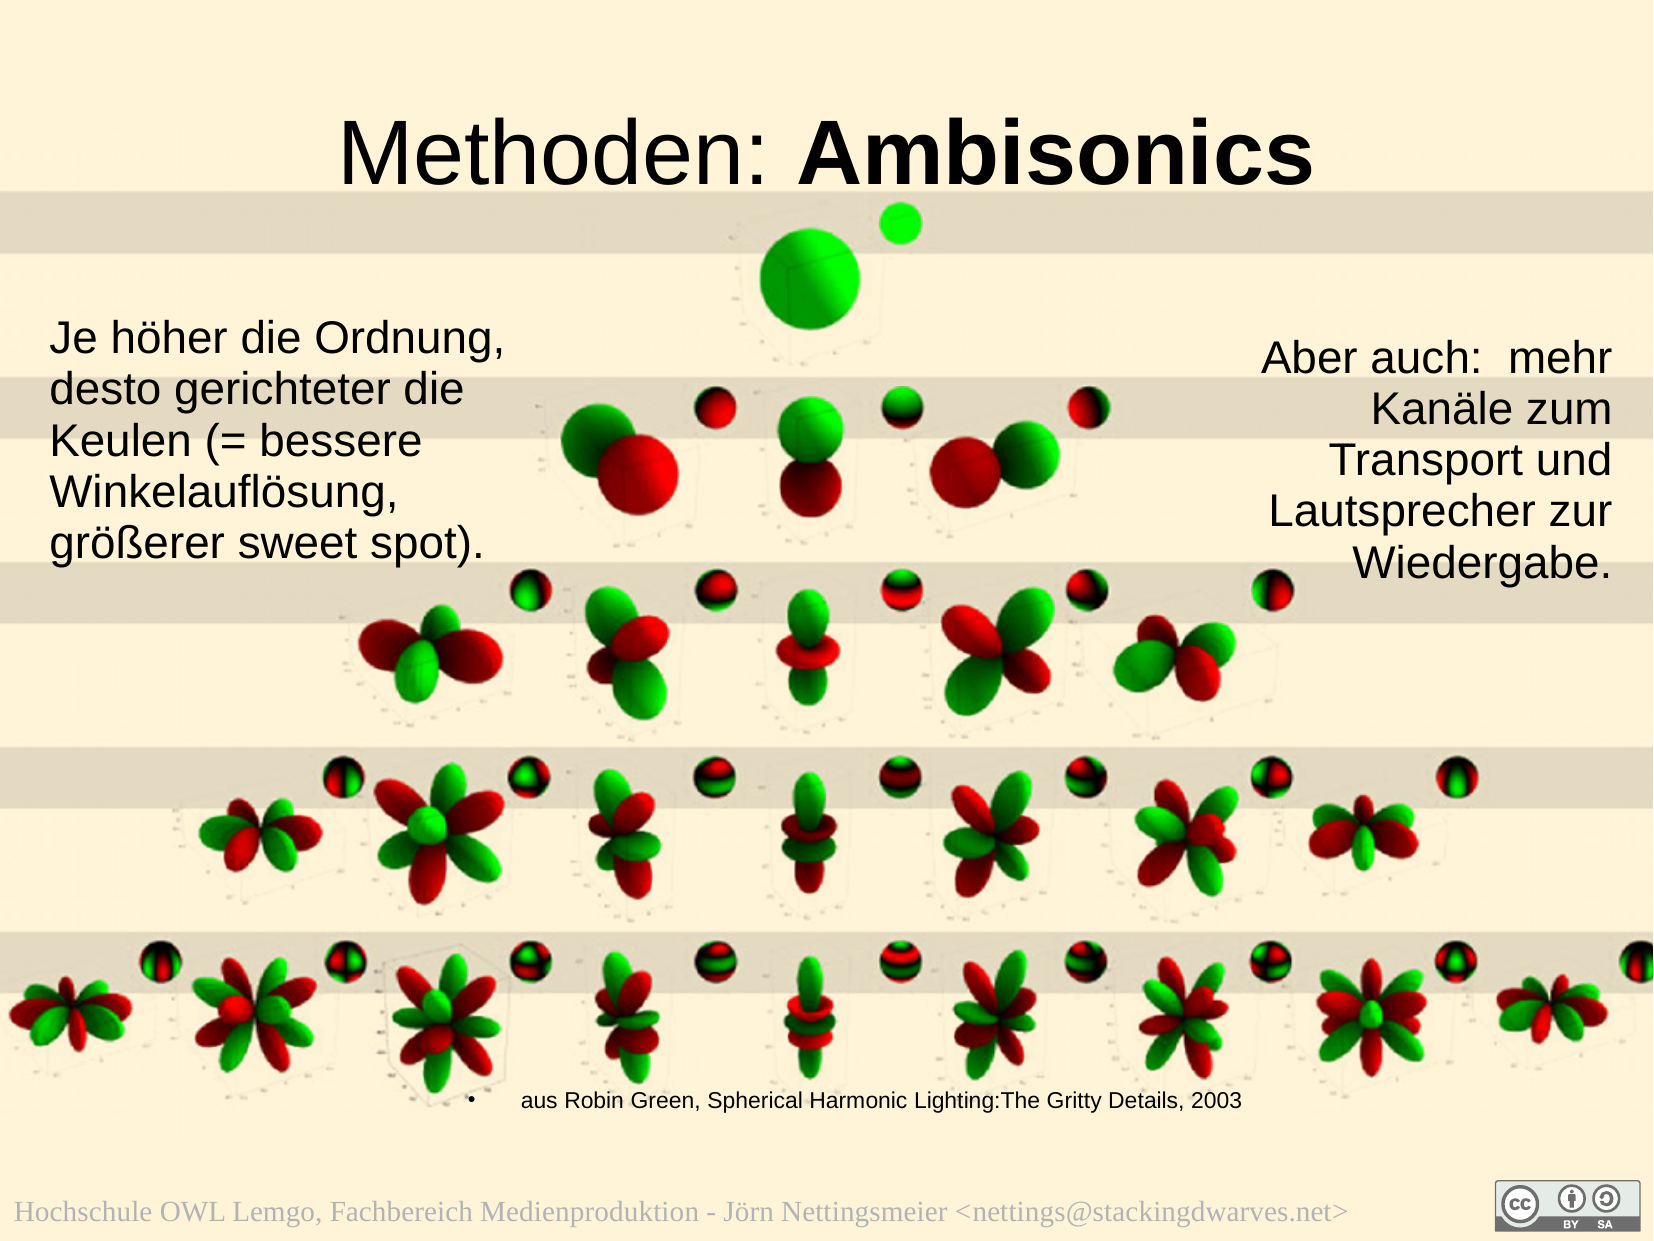

Methoden: Ambisonics
Je höher die Ordnung, desto gerichteter die Keulen (= bessere Winkelauflösung, größerer sweet spot).
Aber auch: mehr Kanäle zum Transport und Lautsprecher zur Wiedergabe.
# aus Robin Green, Spherical Harmonic Lighting:The Gritty Details, 2003